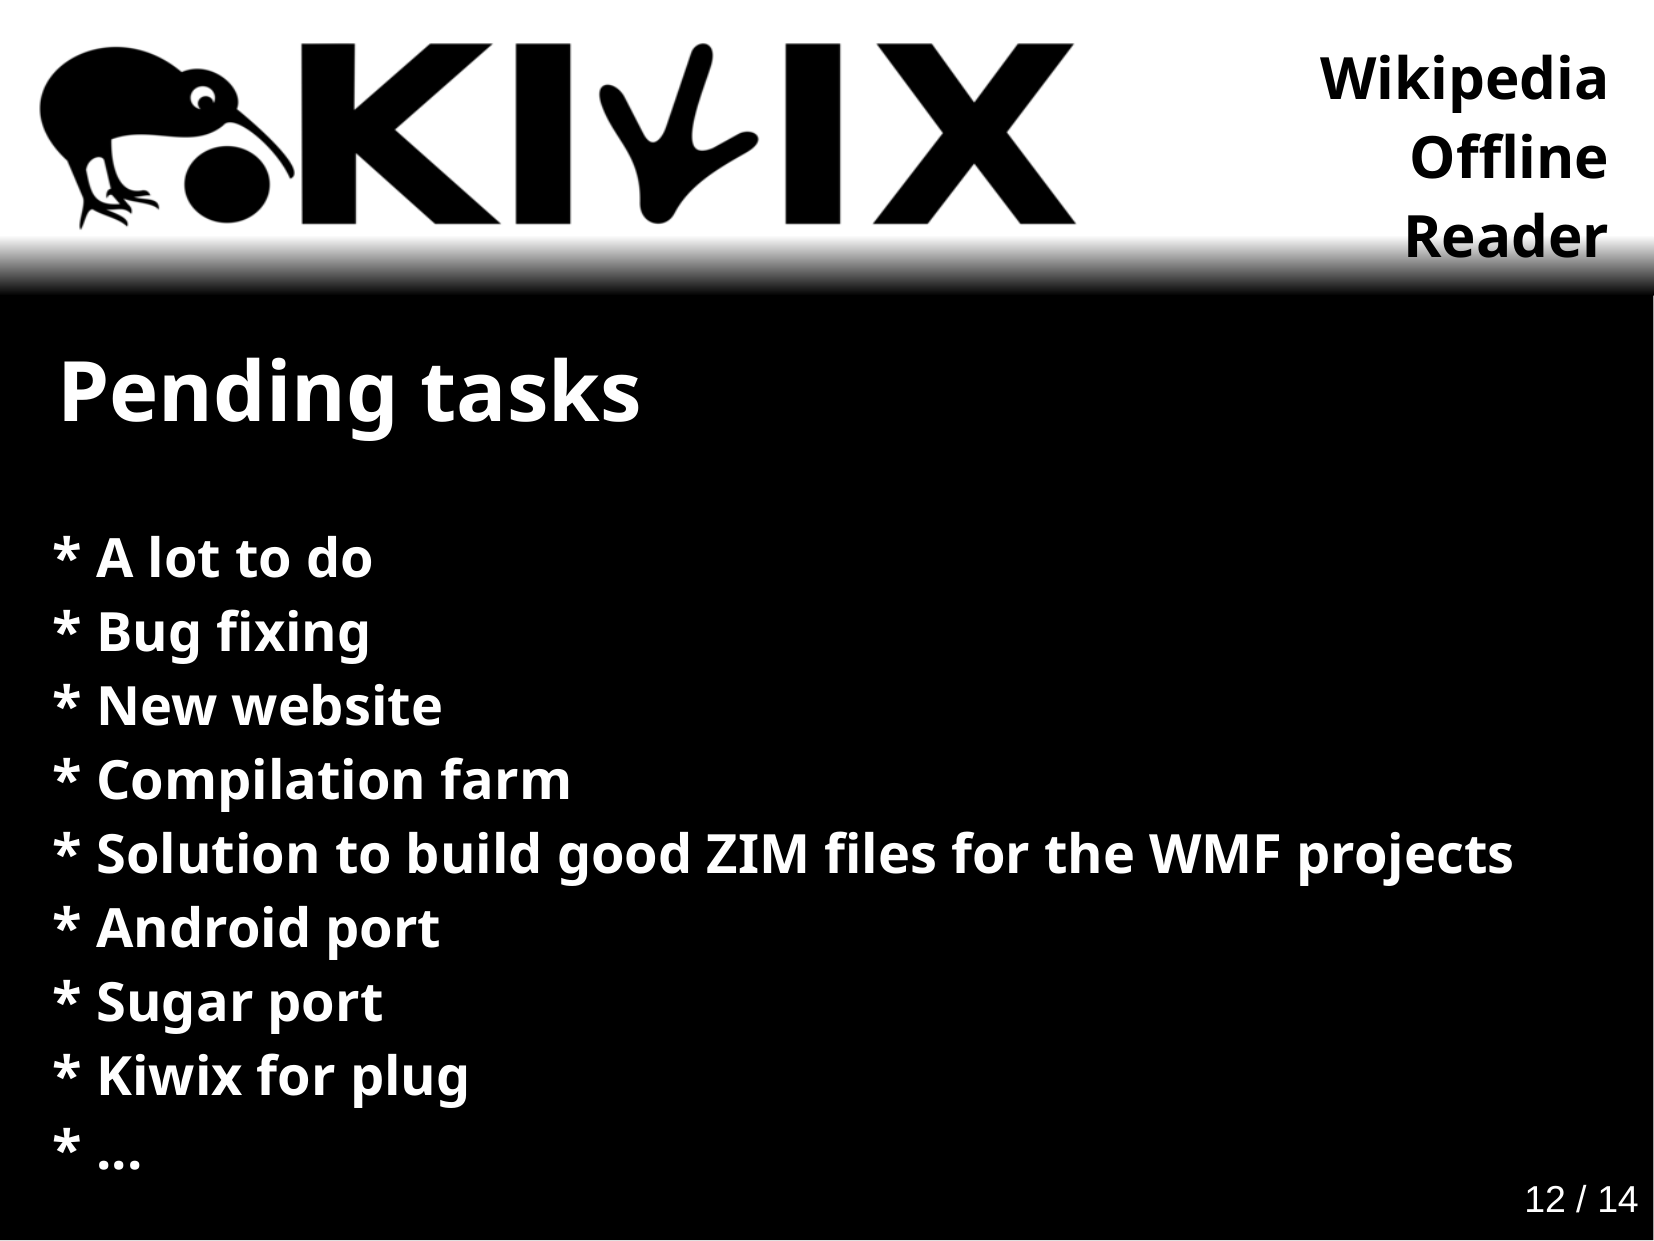

Wikipedia
Offline
Reader
Pending tasks
* A lot to do
* Bug fixing
* New website
* Compilation farm
* Solution to build good ZIM files for the WMF projects
* Android port
* Sugar port
* Kiwix for plug
* ...